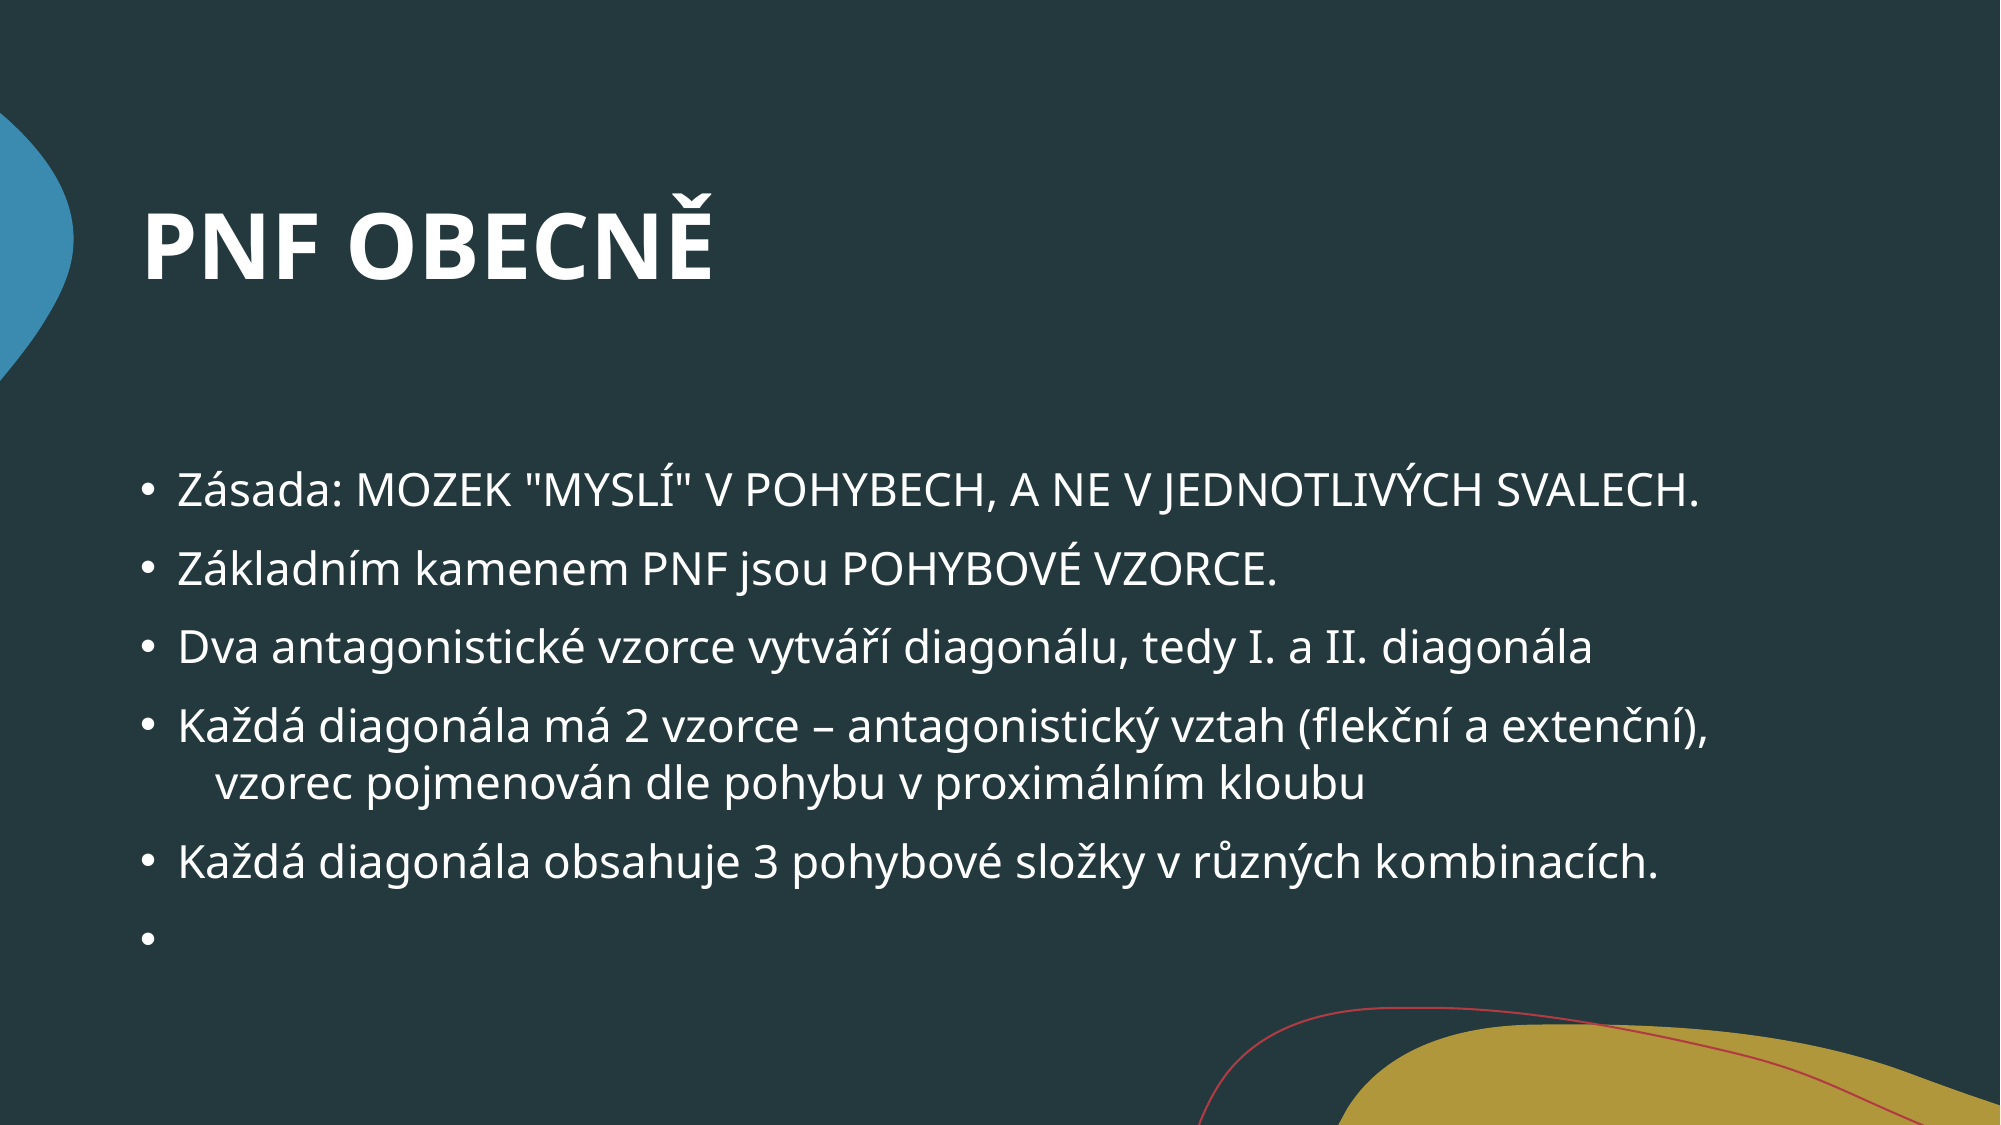

# PNF OBECNĚ
Zásada: MOZEK "MYSLÍ" V POHYBECH, A NE V JEDNOTLIVÝCH SVALECH.
Základním kamenem PNF jsou POHYBOVÉ VZORCE.
Dva antagonistické vzorce vytváří diagonálu, tedy I. a II. diagonála
Každá diagonála má 2 vzorce – antagonistický vztah (flekční a extenční), vzorec pojmenován dle pohybu v proximálním kloubu
Každá diagonála obsahuje 3 pohybové složky v různých kombinacích.